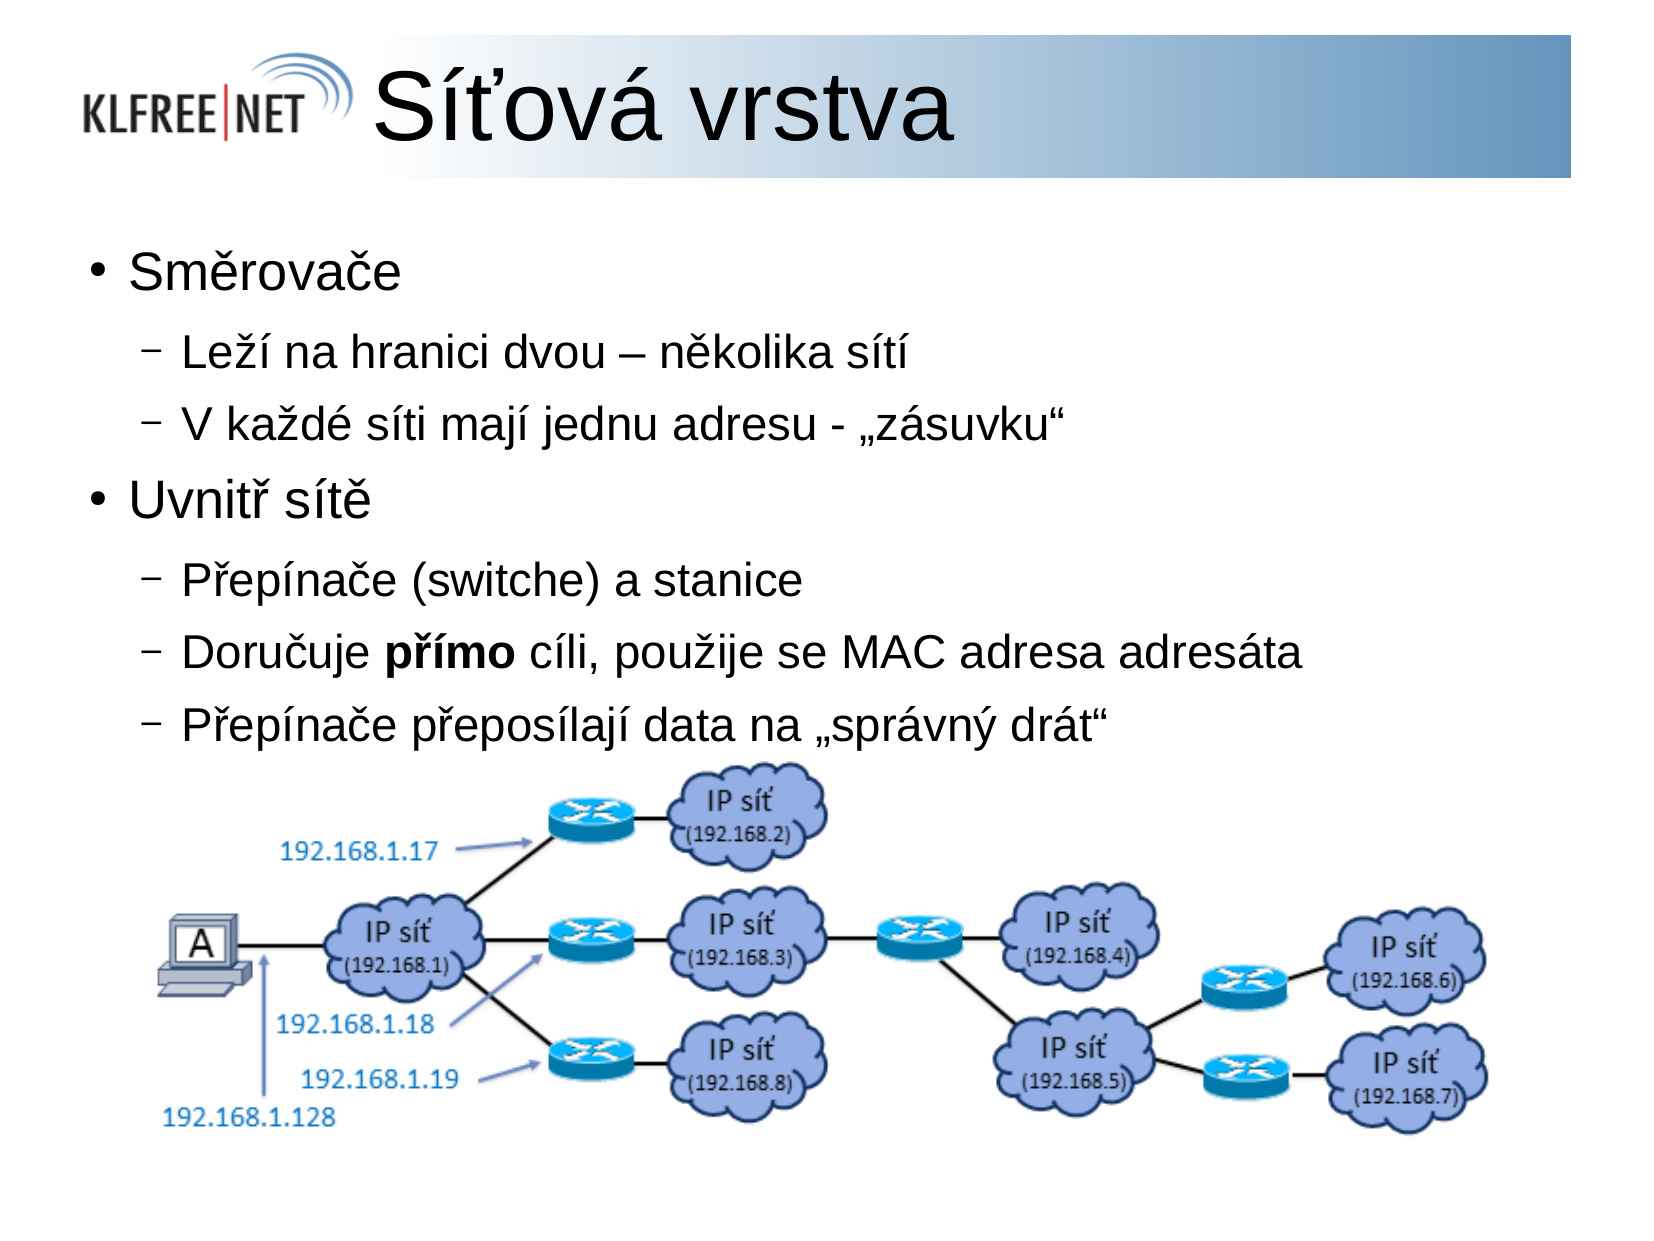

# Síťová vrstva
Směrovače
Leží na hranici dvou – několika sítí
V každé síti mají jednu adresu - „zásuvku“
Uvnitř sítě
Přepínače (switche) a stanice
Doručuje přímo cíli, použije se MAC adresa adresáta
Přepínače přeposílají data na „správný drát“